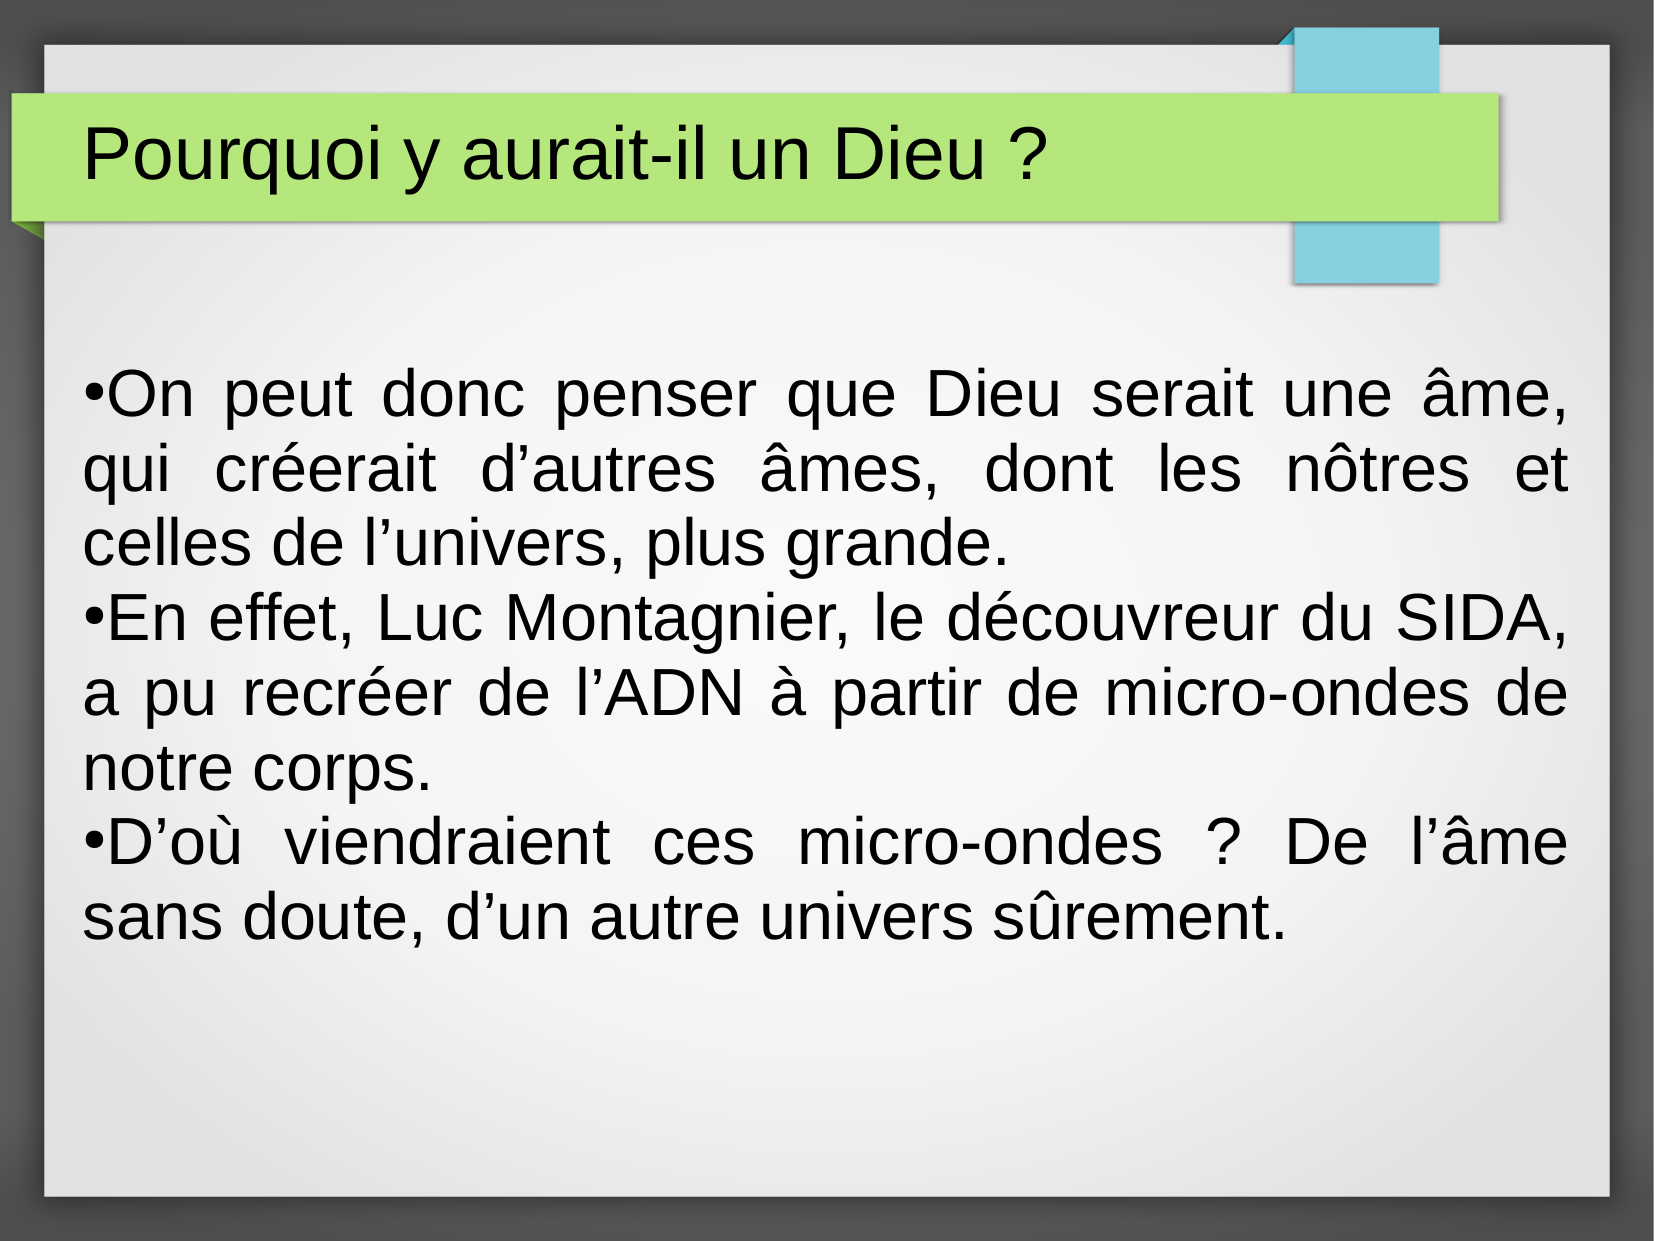

# Pourquoi y aurait-il un Dieu ?
On peut donc penser que Dieu serait une âme, qui créerait d’autres âmes, dont les nôtres et celles de l’univers, plus grande.
En effet, Luc Montagnier, le découvreur du SIDA, a pu recréer de l’ADN à partir de micro-ondes de notre corps.
D’où viendraient ces micro-ondes ? De l’âme sans doute, d’un autre univers sûrement.